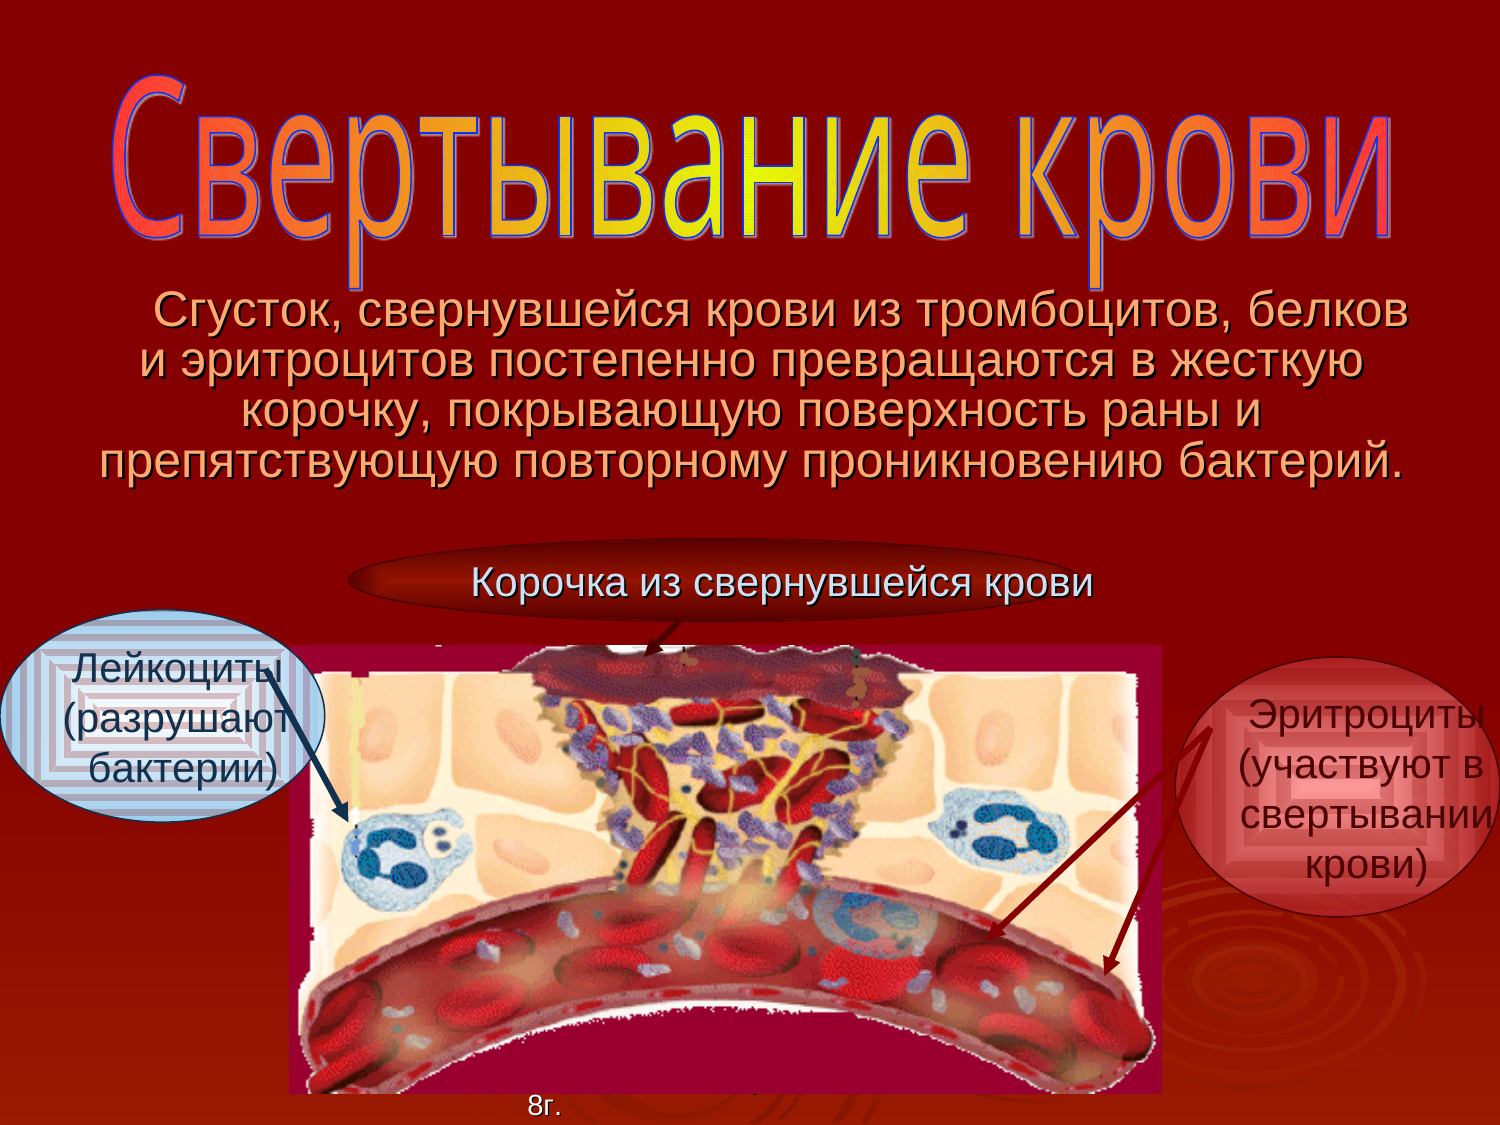

Свертывание крови
# Сгусток, свернувшейся крови из тромбоцитов, белков и эритроцитов постепенно превращаются в жесткую корочку, покрывающую поверхность раны и препятствующую повторному проникновению бактерий.
Корочка из свернувшейся крови
Лейкоциты
(разрушают
бактерии)
Эритроциты
(участвуют в
свертывании
крови)
Ханеева Н.П., Мусина Н.А., 2008г.